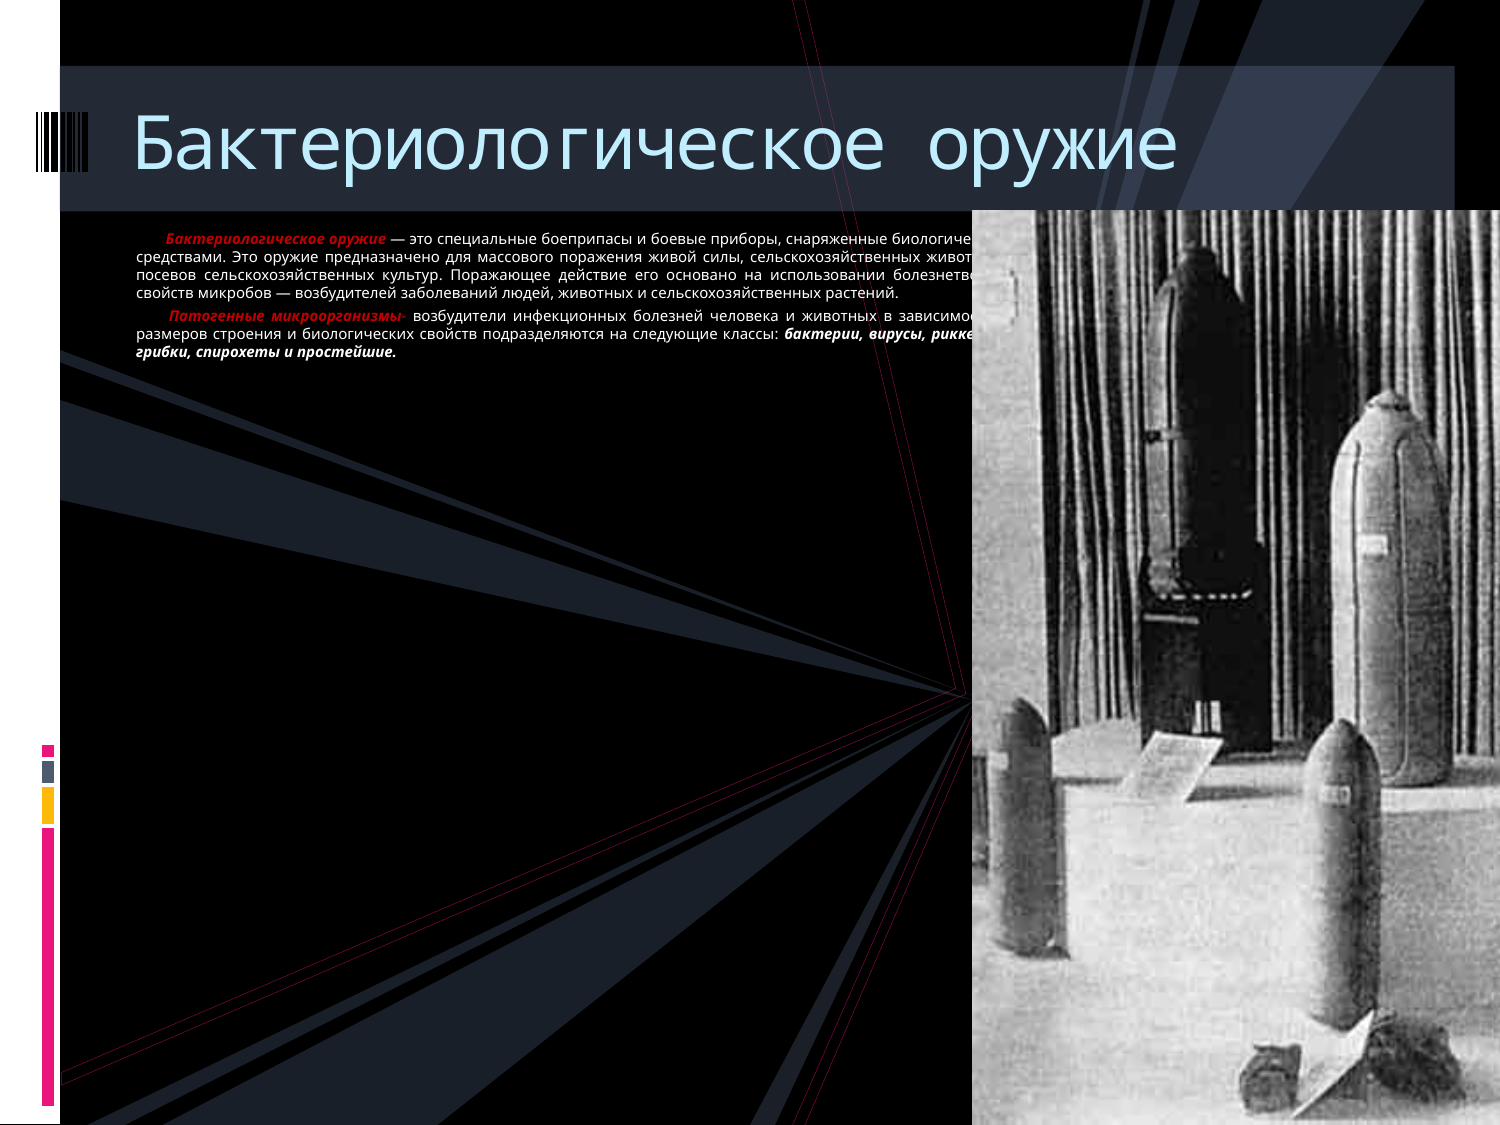

Бактериологическое оружие
# Бактериологическое оружие — это специальные боеприпасы и боевые приборы, снаряженные биологическими средствами. Это оружие предназначено для массового поражения живой силы, сельскохозяйственных животных и посевов сельскохозяйственных культур. Поражающее действие его основано на использовании болезнетворных свойств микробов — возбудителей заболеваний людей, животных и сельскохозяйственных растений.
 Патогенные микроорганизмы- возбудители инфекционных болезней человека и животных в зависимости от размеров строения и биологических свойств подразделяются на следующие классы: бактерии, вирусы, риккетсии, грибки, спирохеты и простейшие.